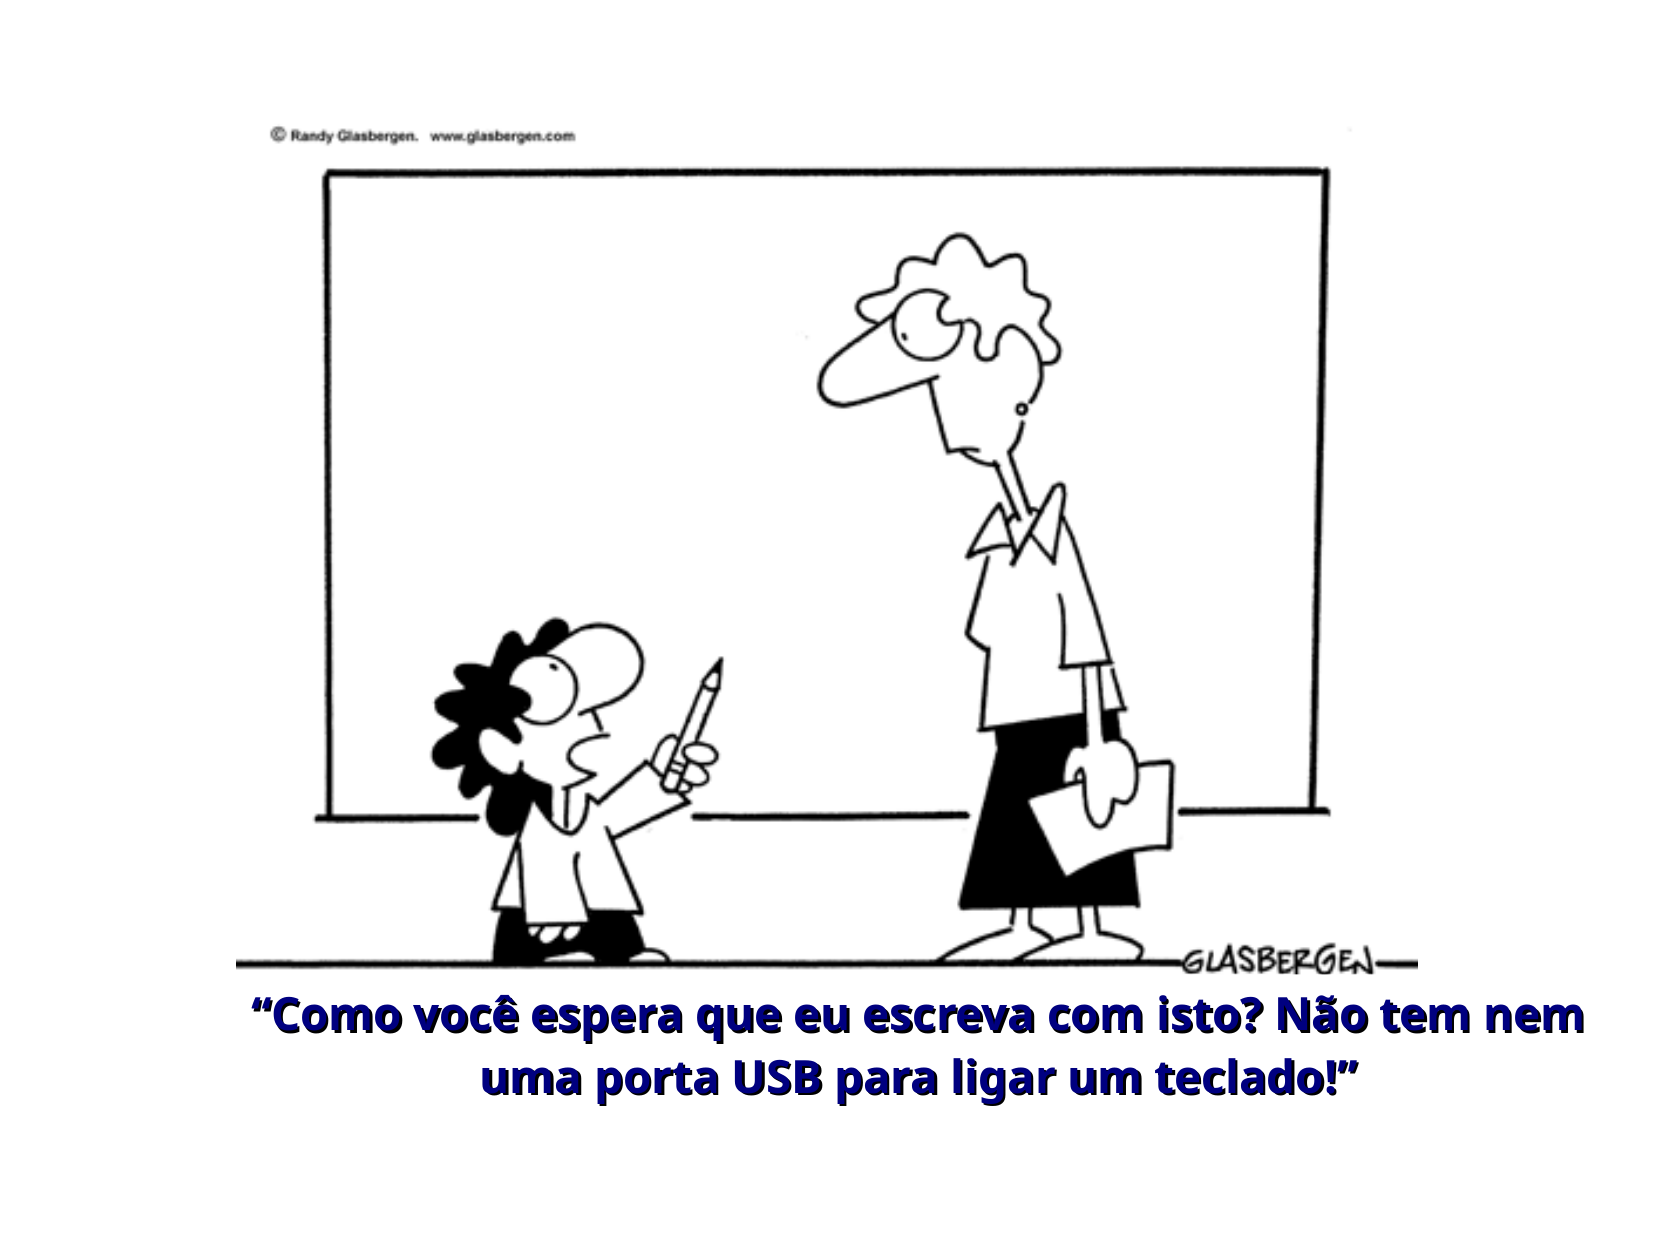

#
“Como você espera que eu escreva com isto? Não tem nem
uma porta USB para ligar um teclado!”